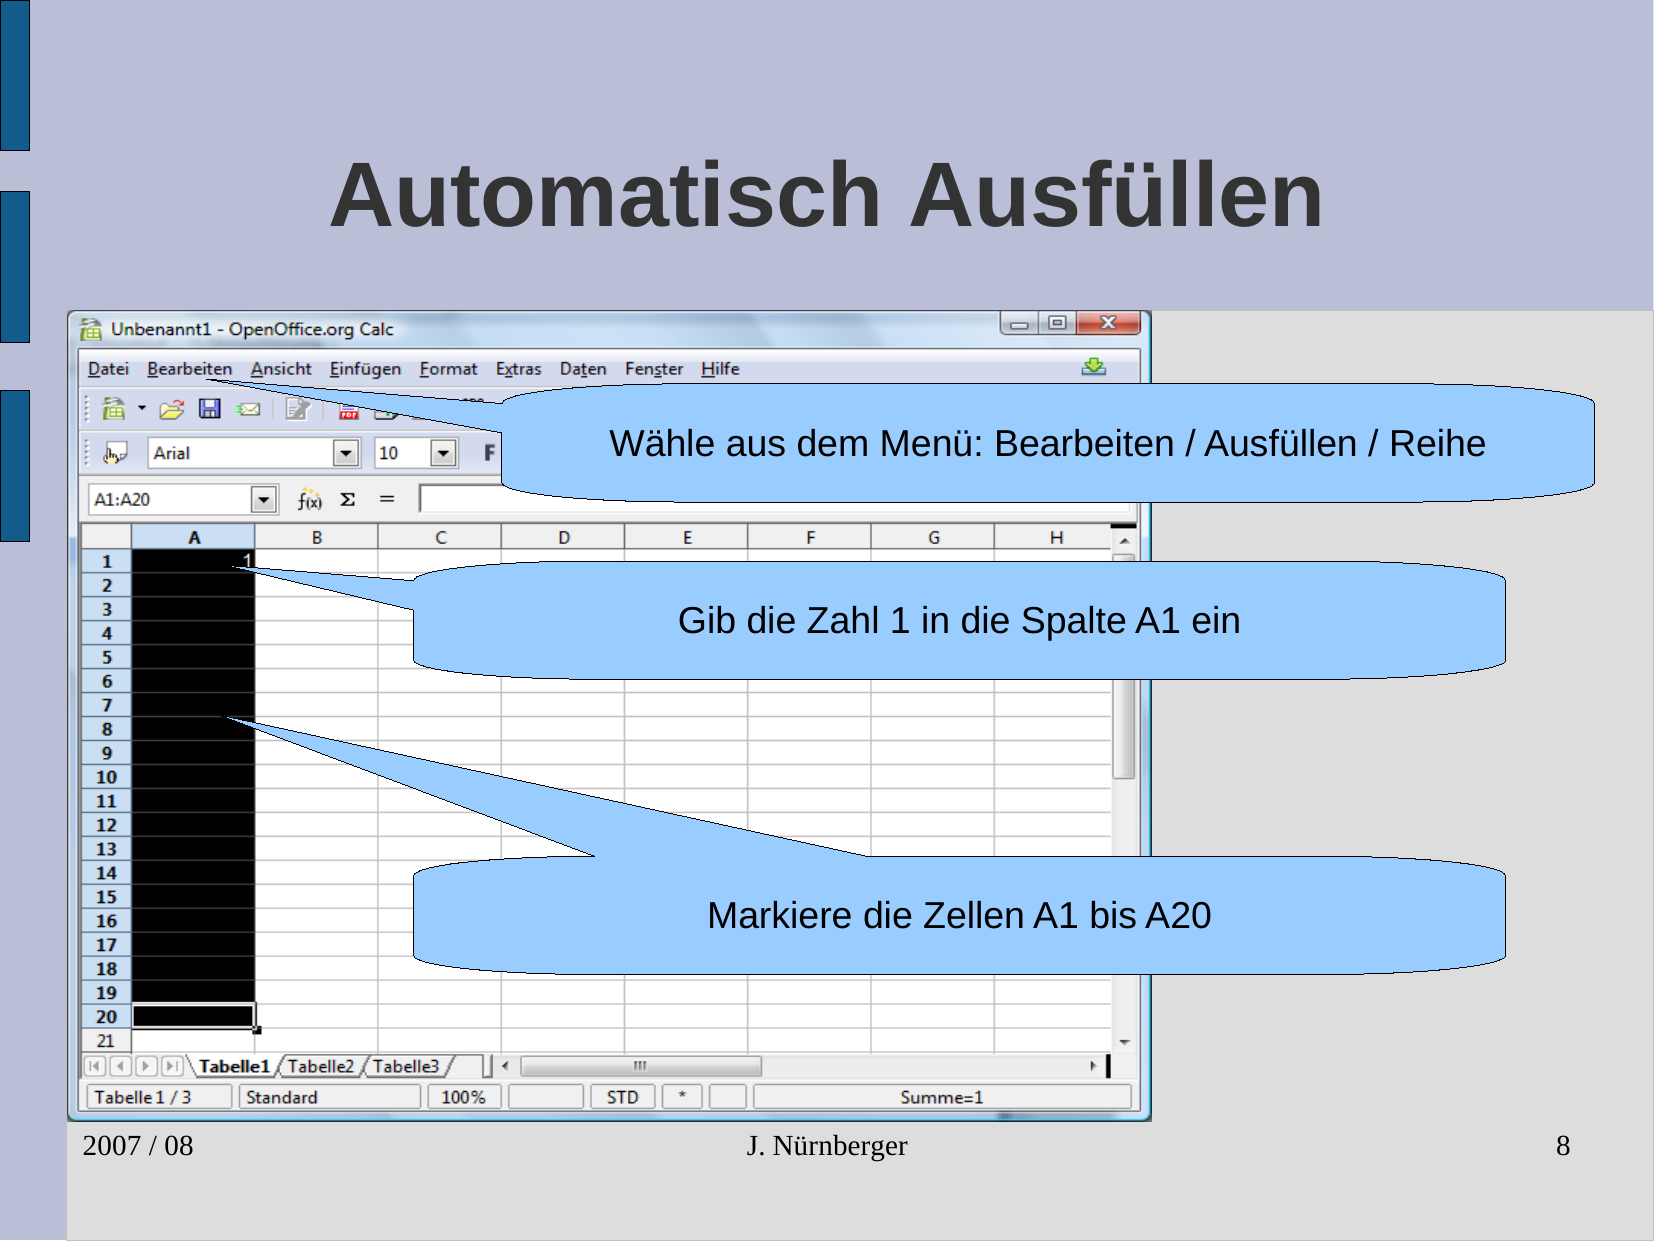

# Automatisch Ausfüllen
Wähle aus dem Menü: Bearbeiten / Ausfüllen / Reihe
Gib die Zahl 1 in die Spalte A1 ein
Markiere die Zellen A1 bis A20
2007 / 08
J. Nürnberger
8